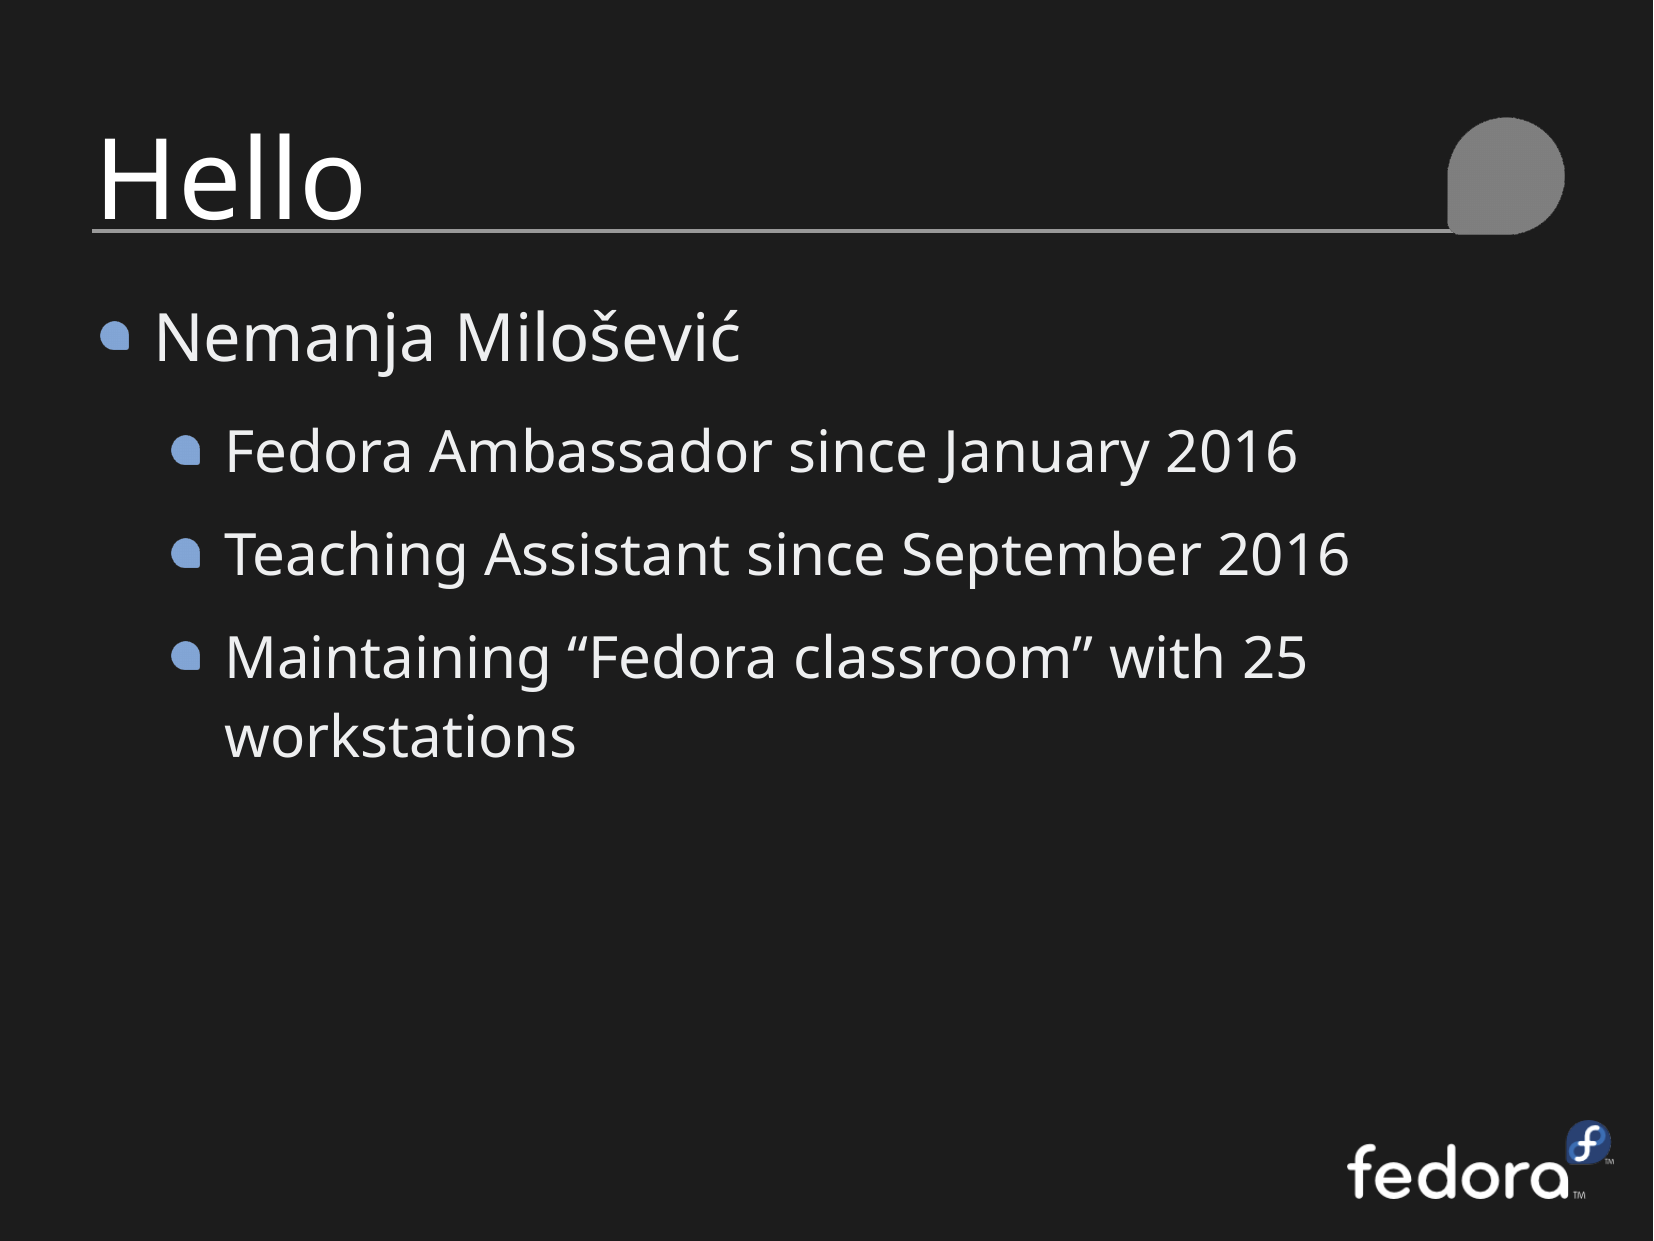

Hello
# Nemanja Milošević
Fedora Ambassador since January 2016
Teaching Assistant since September 2016
Maintaining “Fedora classroom” with 25 workstations